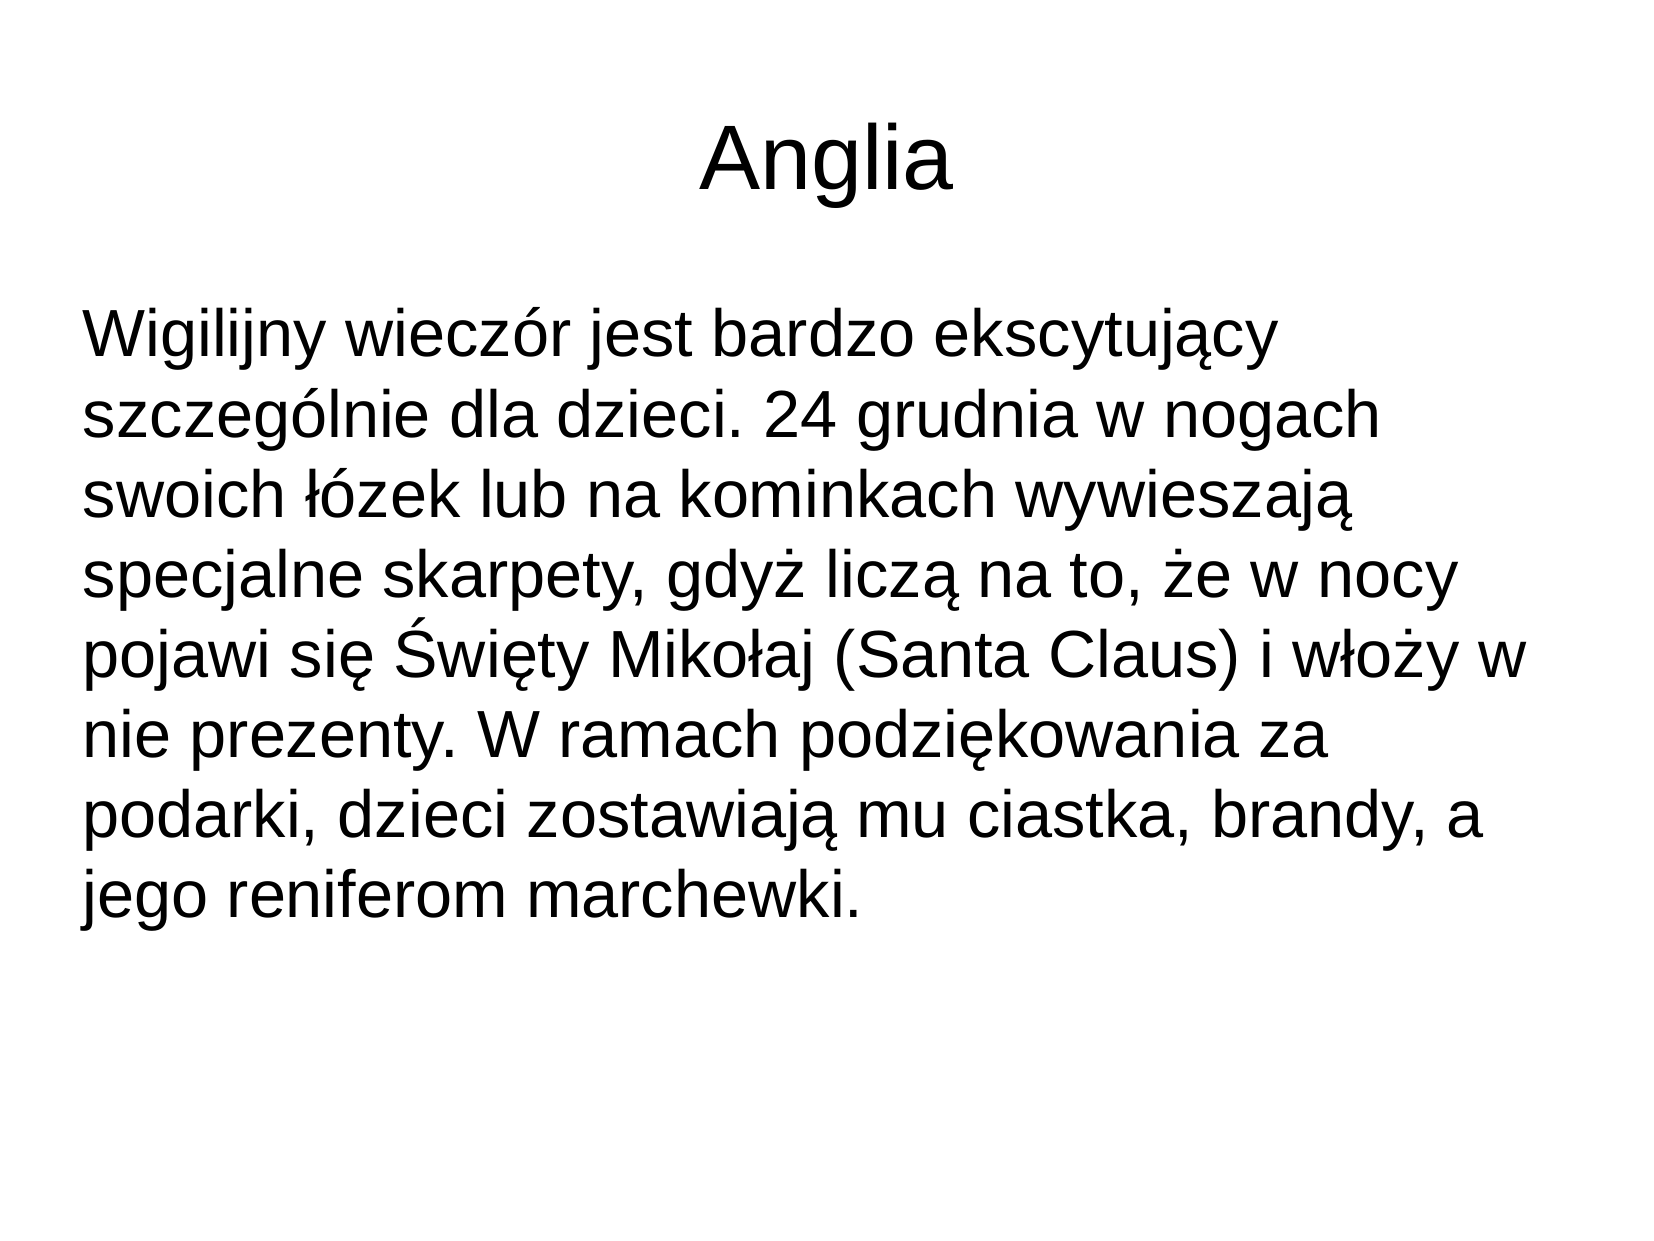

# Anglia
Wigilijny wieczór jest bardzo ekscytujący szczególnie dla dzieci. 24 grudnia w nogach swoich łózek lub na kominkach wywieszają specjalne skarpety, gdyż liczą na to, że w nocy pojawi się Święty Mikołaj (Santa Claus) i włoży w nie prezenty. W ramach podziękowania za podarki, dzieci zostawiają mu ciastka, brandy, a jego reniferom marchewki.